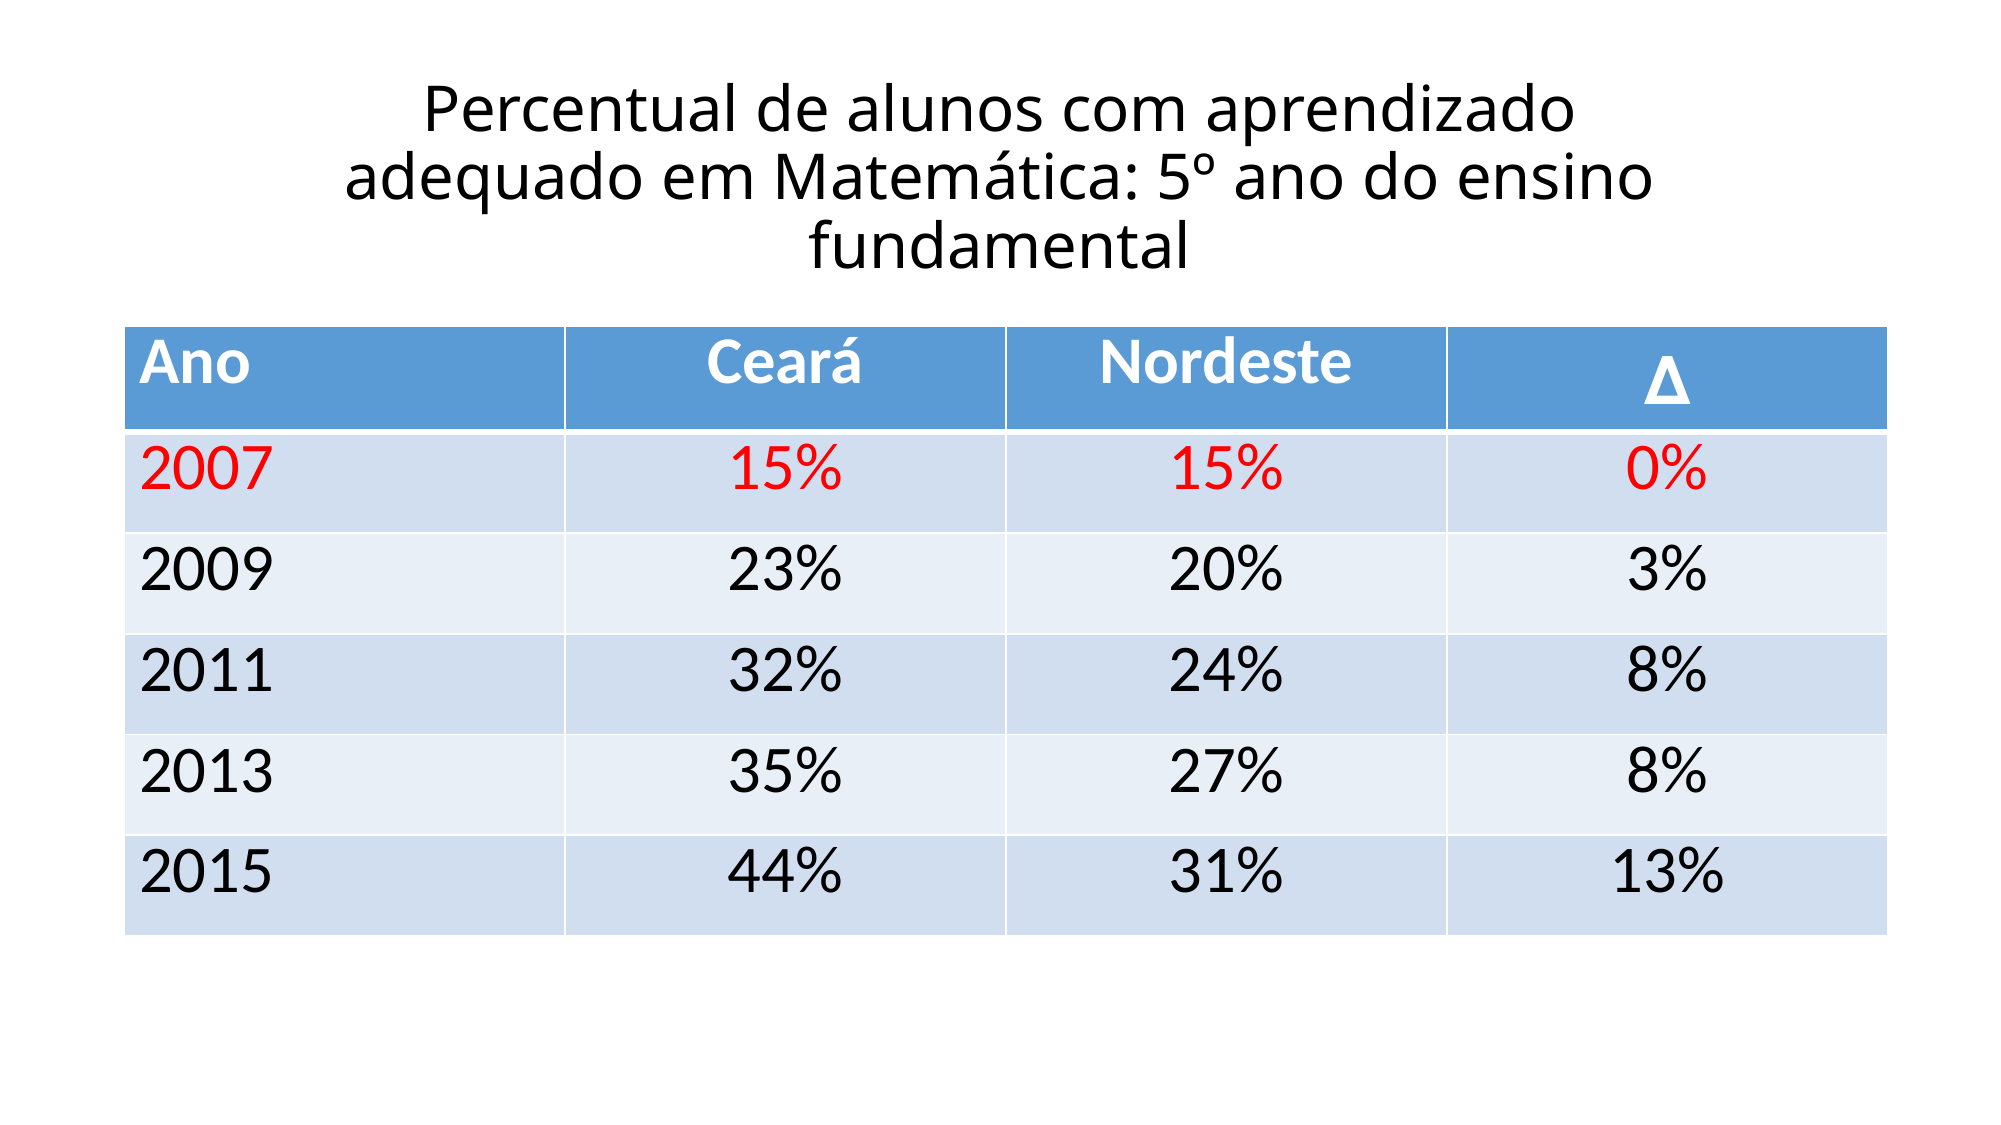

# Percentual de alunos com aprendizado adequado em Matemática: 5º ano do ensino fundamental
| Ano | Ceará | Nordeste | ∆ |
| --- | --- | --- | --- |
| 2007 | 15% | 15% | 0% |
| 2009 | 23% | 20% | 3% |
| 2011 | 32% | 24% | 8% |
| 2013 | 35% | 27% | 8% |
| 2015 | 44% | 31% | 13% |